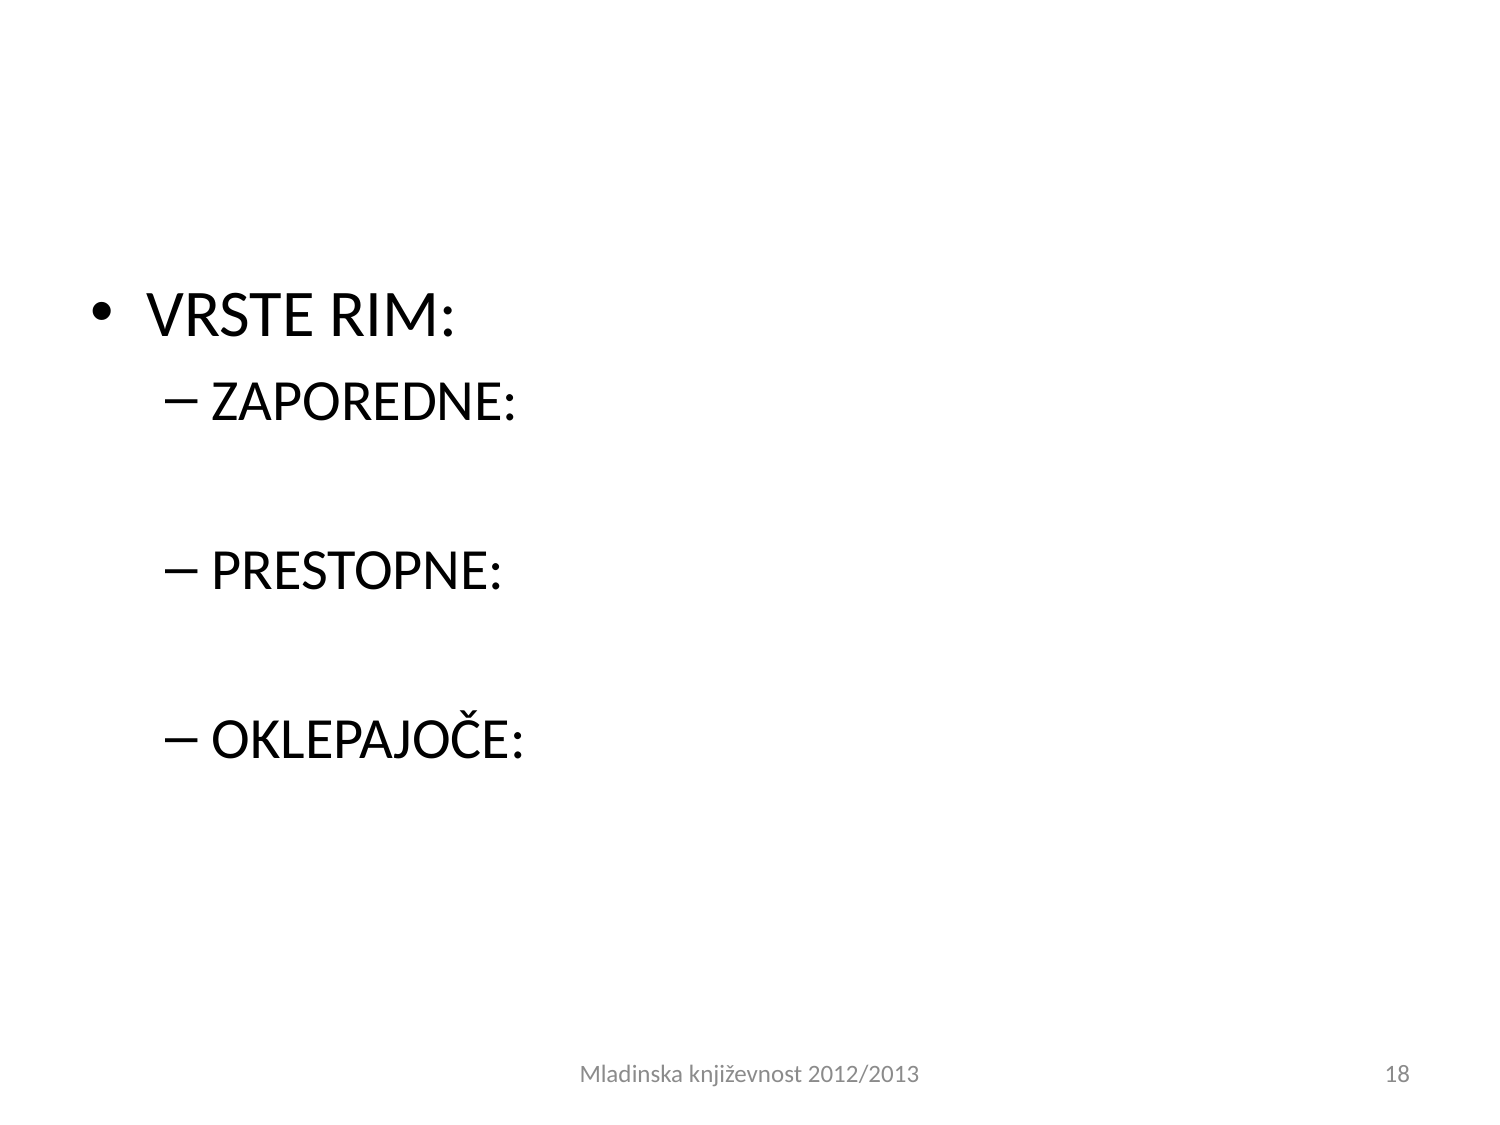

#
VRSTE RIM:
ZAPOREDNE:
PRESTOPNE:
OKLEPAJOČE:
Mladinska književnost 2012/2013